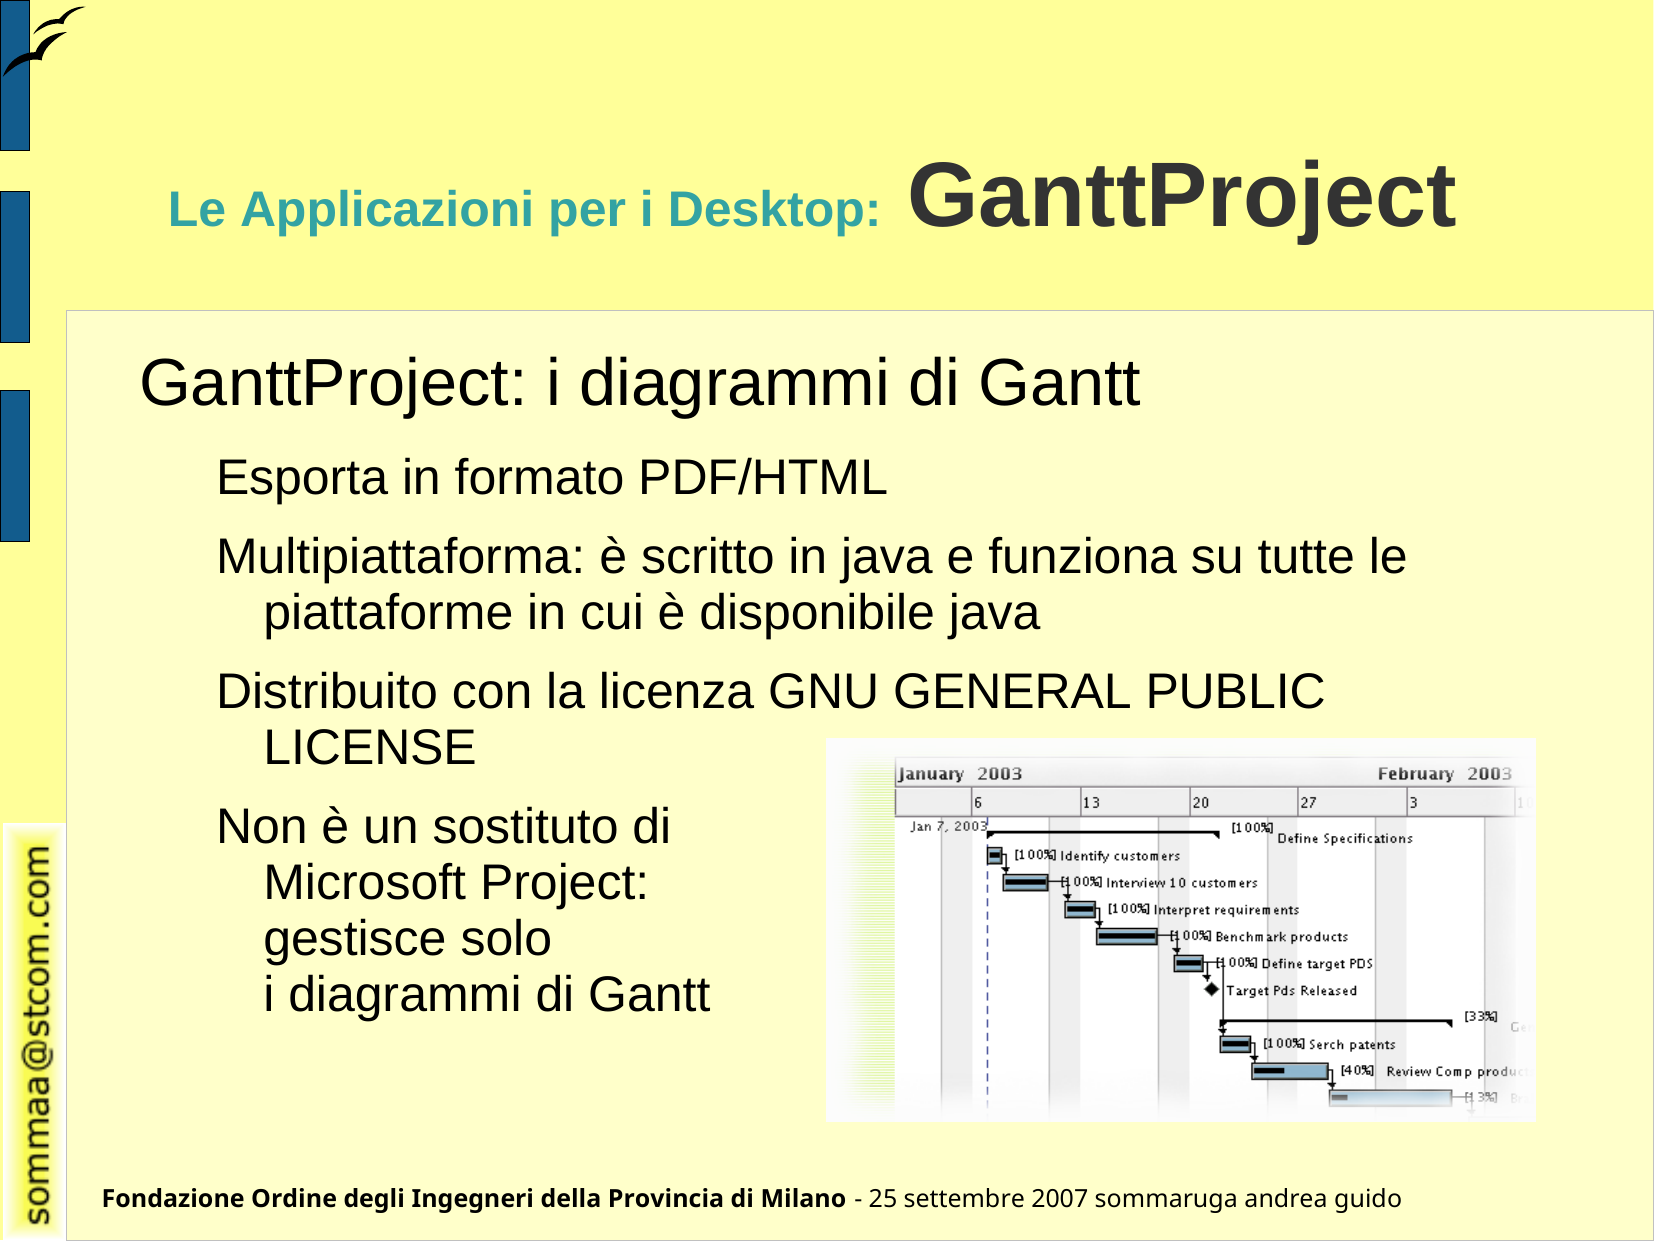

# Le Applicazioni per i Desktop: GanttProject
GanttProject: i diagrammi di Gantt
Esporta in formato PDF/HTML
Multipiattaforma: è scritto in java e funziona su tutte le piattaforme in cui è disponibile java
Distribuito con la licenza GNU GENERAL PUBLIC LICENSE
Non è un sostituto di
Microsoft Project:
gestisce solo
i diagrammi di Gantt